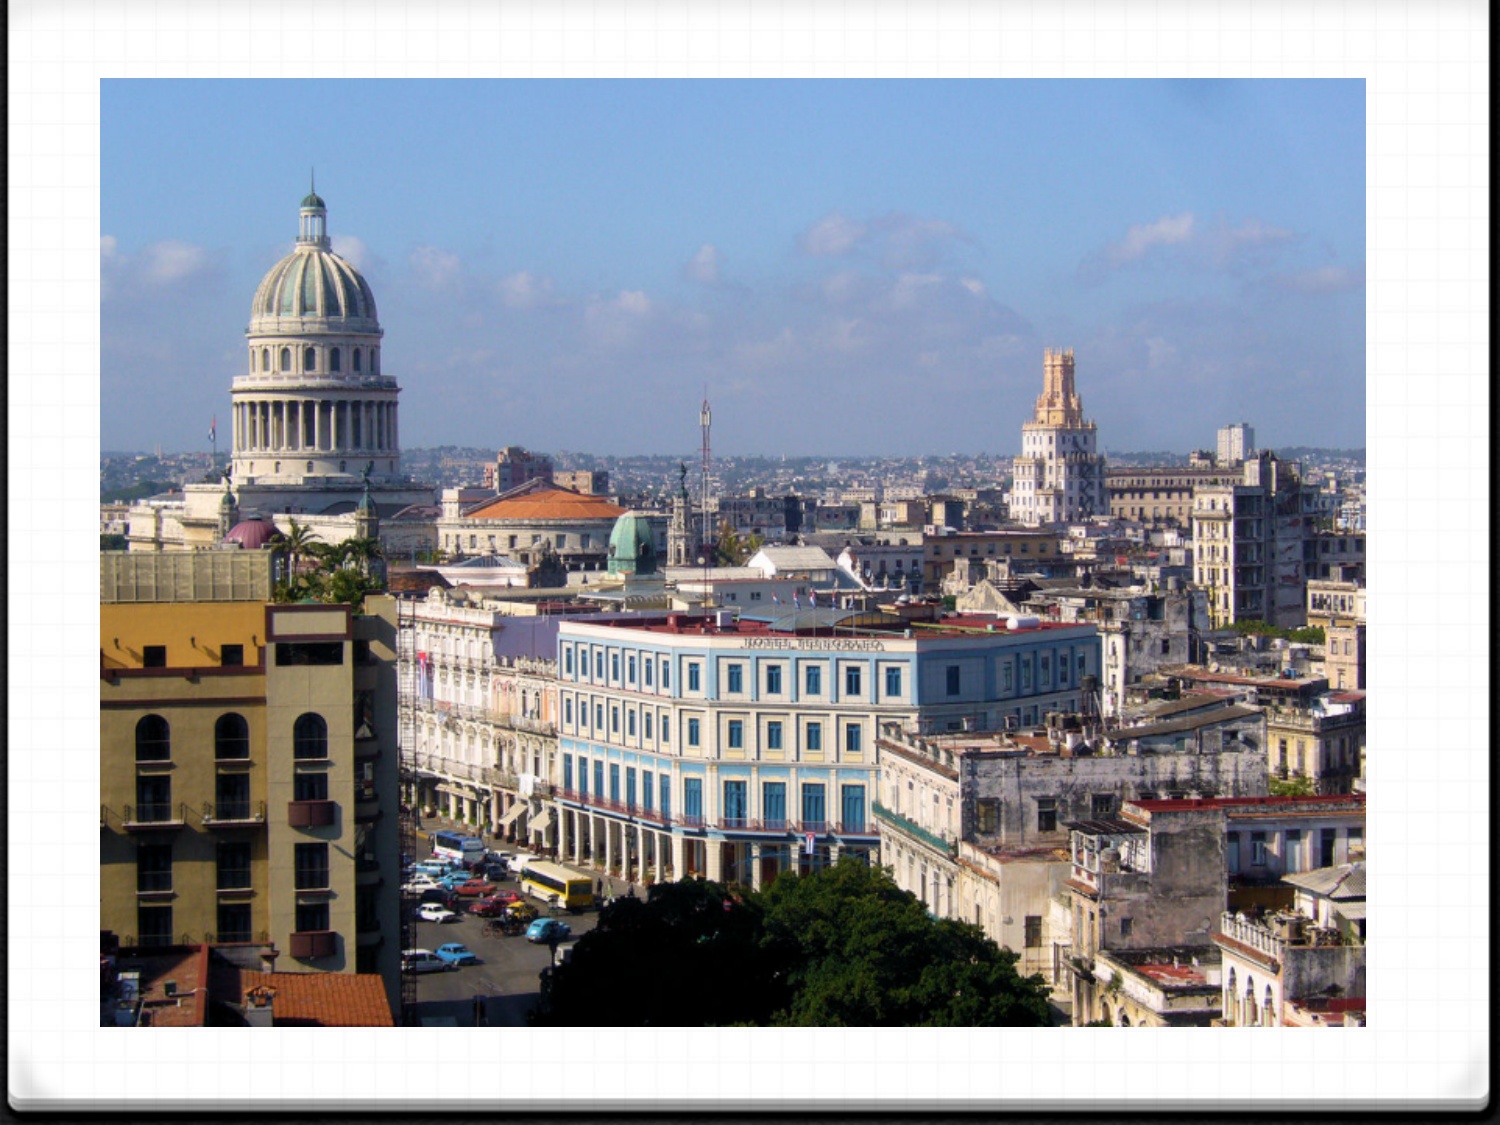

# LEGA in OSNOVNI PODATKI
Karibsko otočje (obliva Karibsko morje, Mehiški zaliv in Atlantski ocean)
sosednje države: Jamajka, Kajmanski otoki (na J), Haiti (na JZ), Bahami, Florida (na S), Mehika (na Z)
glavno mesto: Havana
prebivalstvo: 11,27 milijonov (2013)
109.884 km²